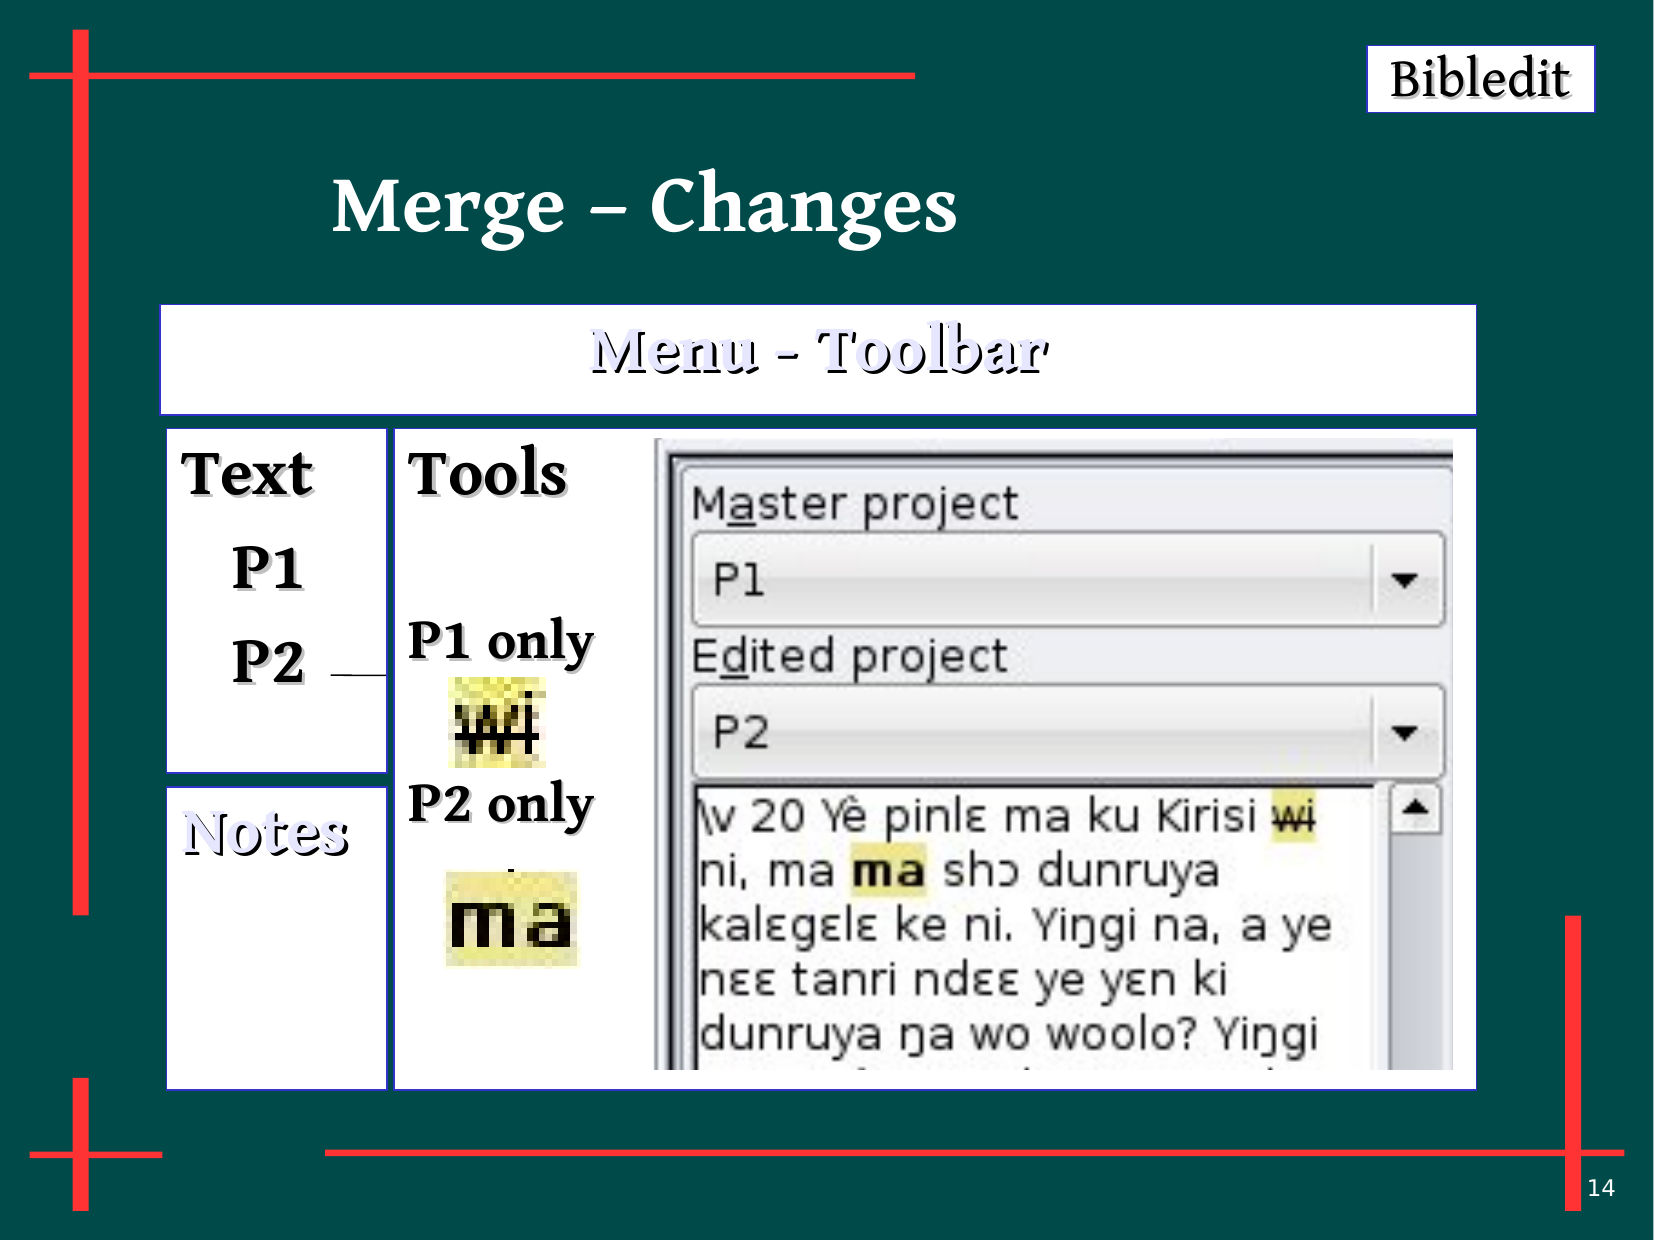

Bibledit
# Merge – Changes
Menu - Toolbar
Text
 P1
 P2
Tools
P1 only
P2 only
Notes